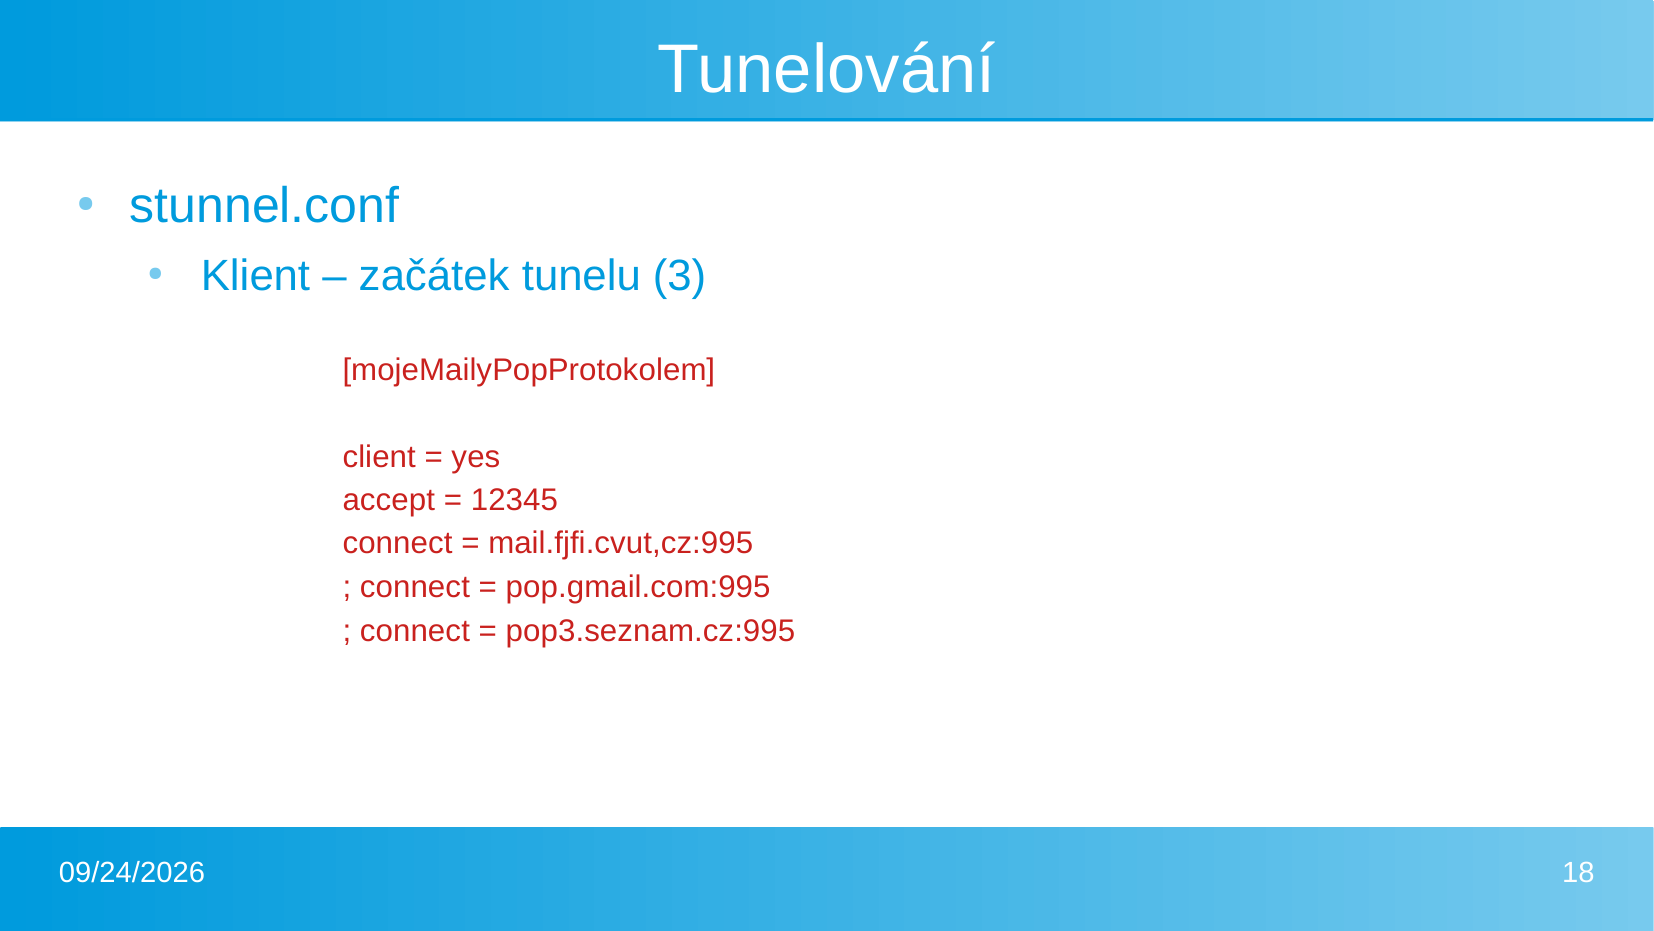

# Tunelování
stunnel.conf
Klient – začátek tunelu (3)
[mojeMailyPopProtokolem]
client = yes
accept = 12345
connect = mail.fjfi.cvut,cz:995
; connect = pop.gmail.com:995
; connect = pop3.seznam.cz:995
18